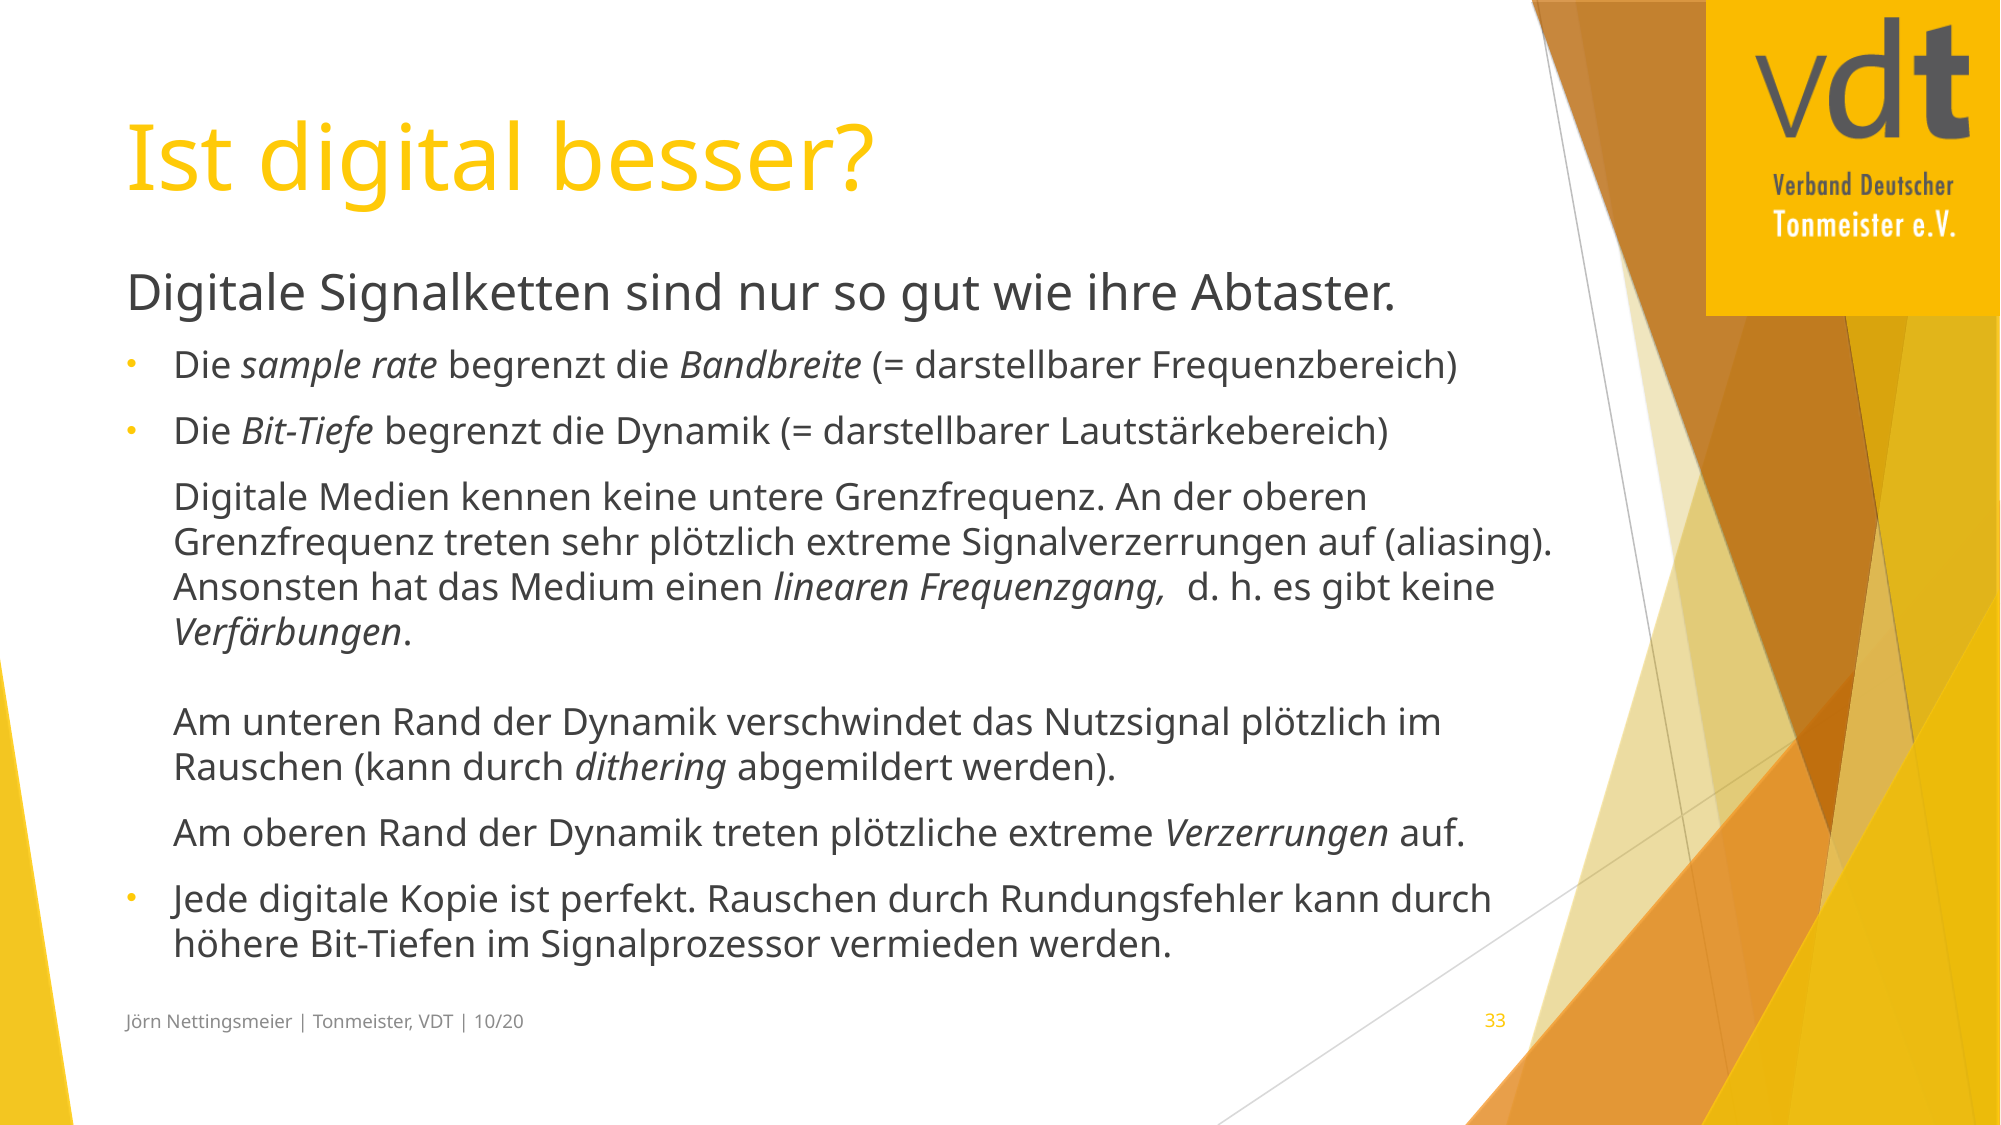

# Ist digital besser?
Digitale Signalketten sind nur so gut wie ihre Abtaster.
Die sample rate begrenzt die Bandbreite (= darstellbarer Frequenzbereich)
Die Bit-Tiefe begrenzt die Dynamik (= darstellbarer Lautstärkebereich)
Digitale Medien kennen keine untere Grenzfrequenz. An der oberen Grenzfrequenz treten sehr plötzlich extreme Signalverzerrungen auf (aliasing).
Ansonsten hat das Medium einen linearen Frequenzgang, d. h. es gibt keine Verfärbungen.
Am unteren Rand der Dynamik verschwindet das Nutzsignal plötzlich im Rauschen (kann durch dithering abgemildert werden).
Am oberen Rand der Dynamik treten plötzliche extreme Verzerrungen auf.
Jede digitale Kopie ist perfekt. Rauschen durch Rundungsfehler kann durch höhere Bit-Tiefen im Signalprozessor vermieden werden.
Jörn Nettingsmeier | Tonmeister, VDT | 10/20